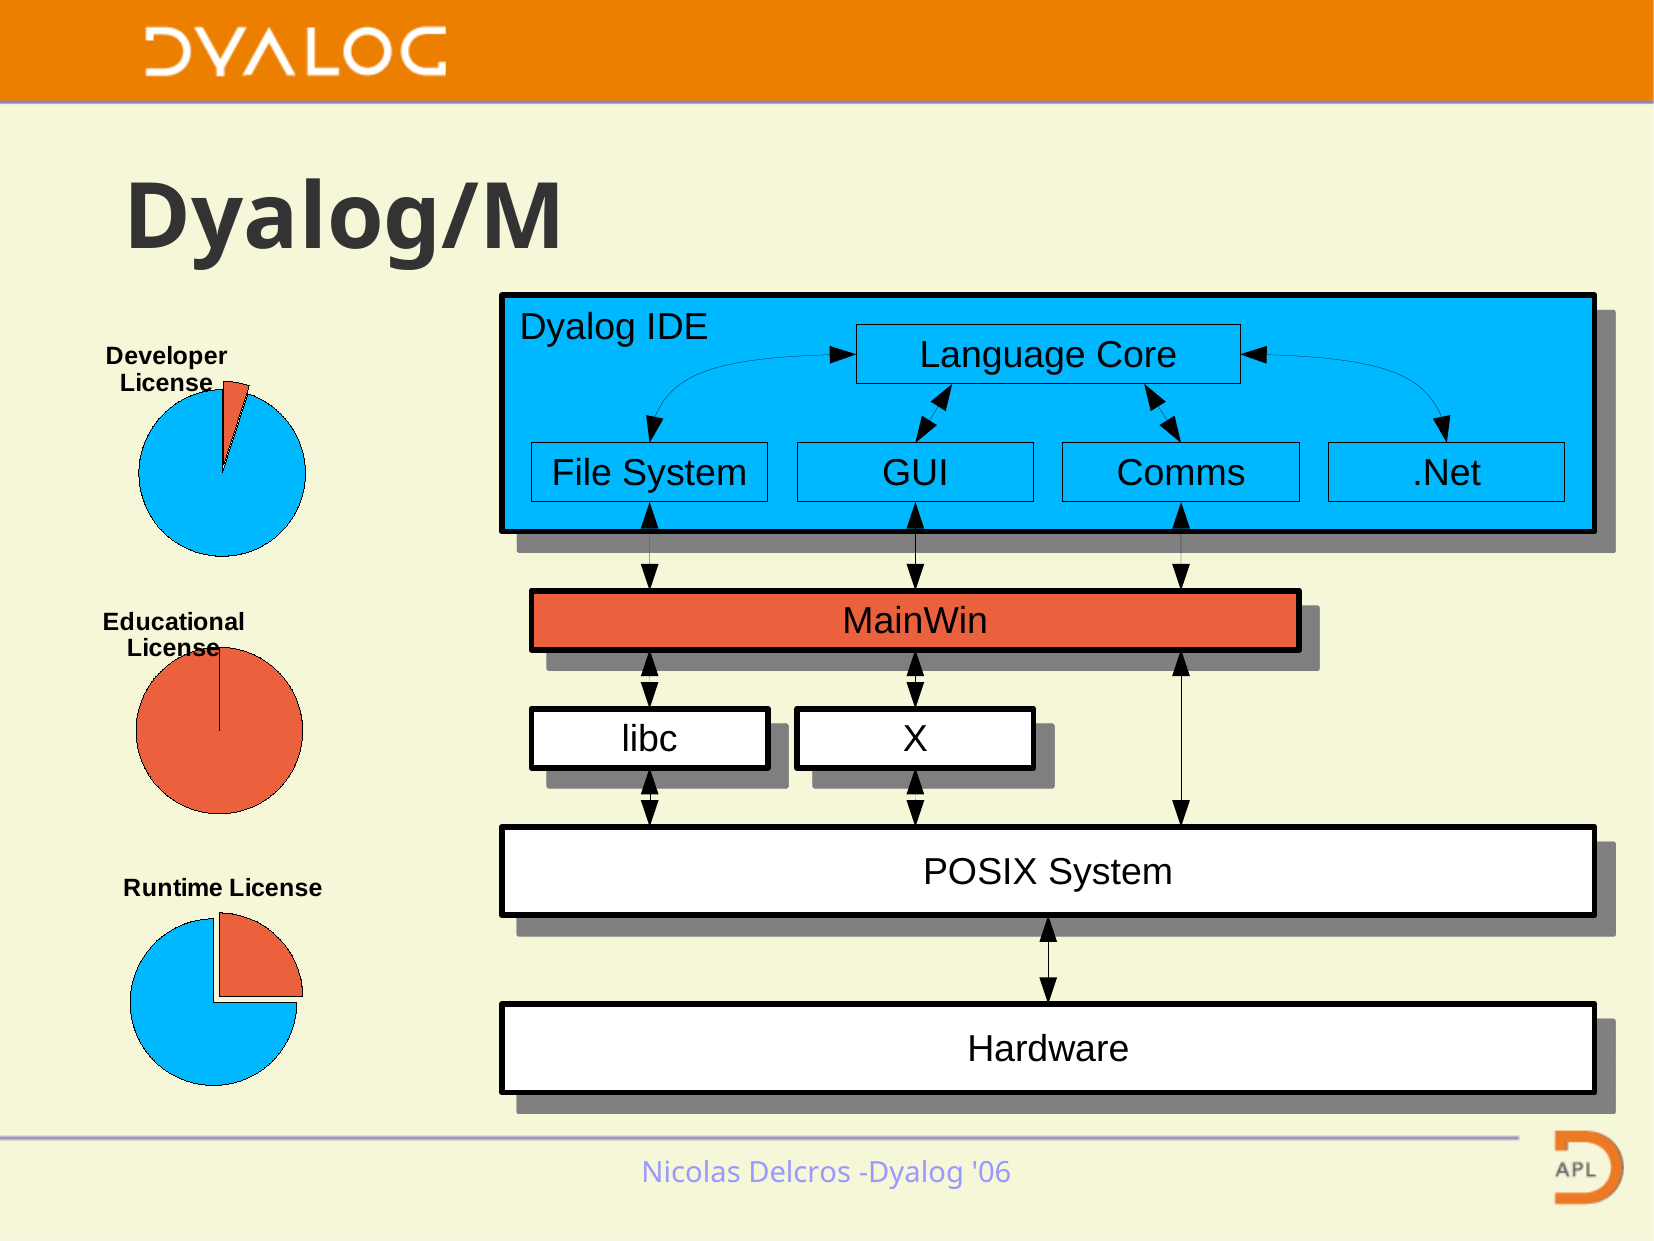

# Dyalog/M
Dyalog IDE
Language Core
### Chart: Developer License
| Category | Column 1 |
|---|---|
| Row 1 | 95.0 |
| Row 2 | 5.0 |File System
GUI
Comms
.Net
MainWin
### Chart: Educational License
| Category | Column 1 |
|---|---|
| Row 1 | 0.0 |
| Row 2 | 100.0 |libc
X
POSIX System
### Chart: Runtime License
| Category | Column 1 |
|---|---|
| Row 1 | 75.0 |
| Row 2 | 25.0 |Hardware
Nicolas Delcros -Dyalog '06